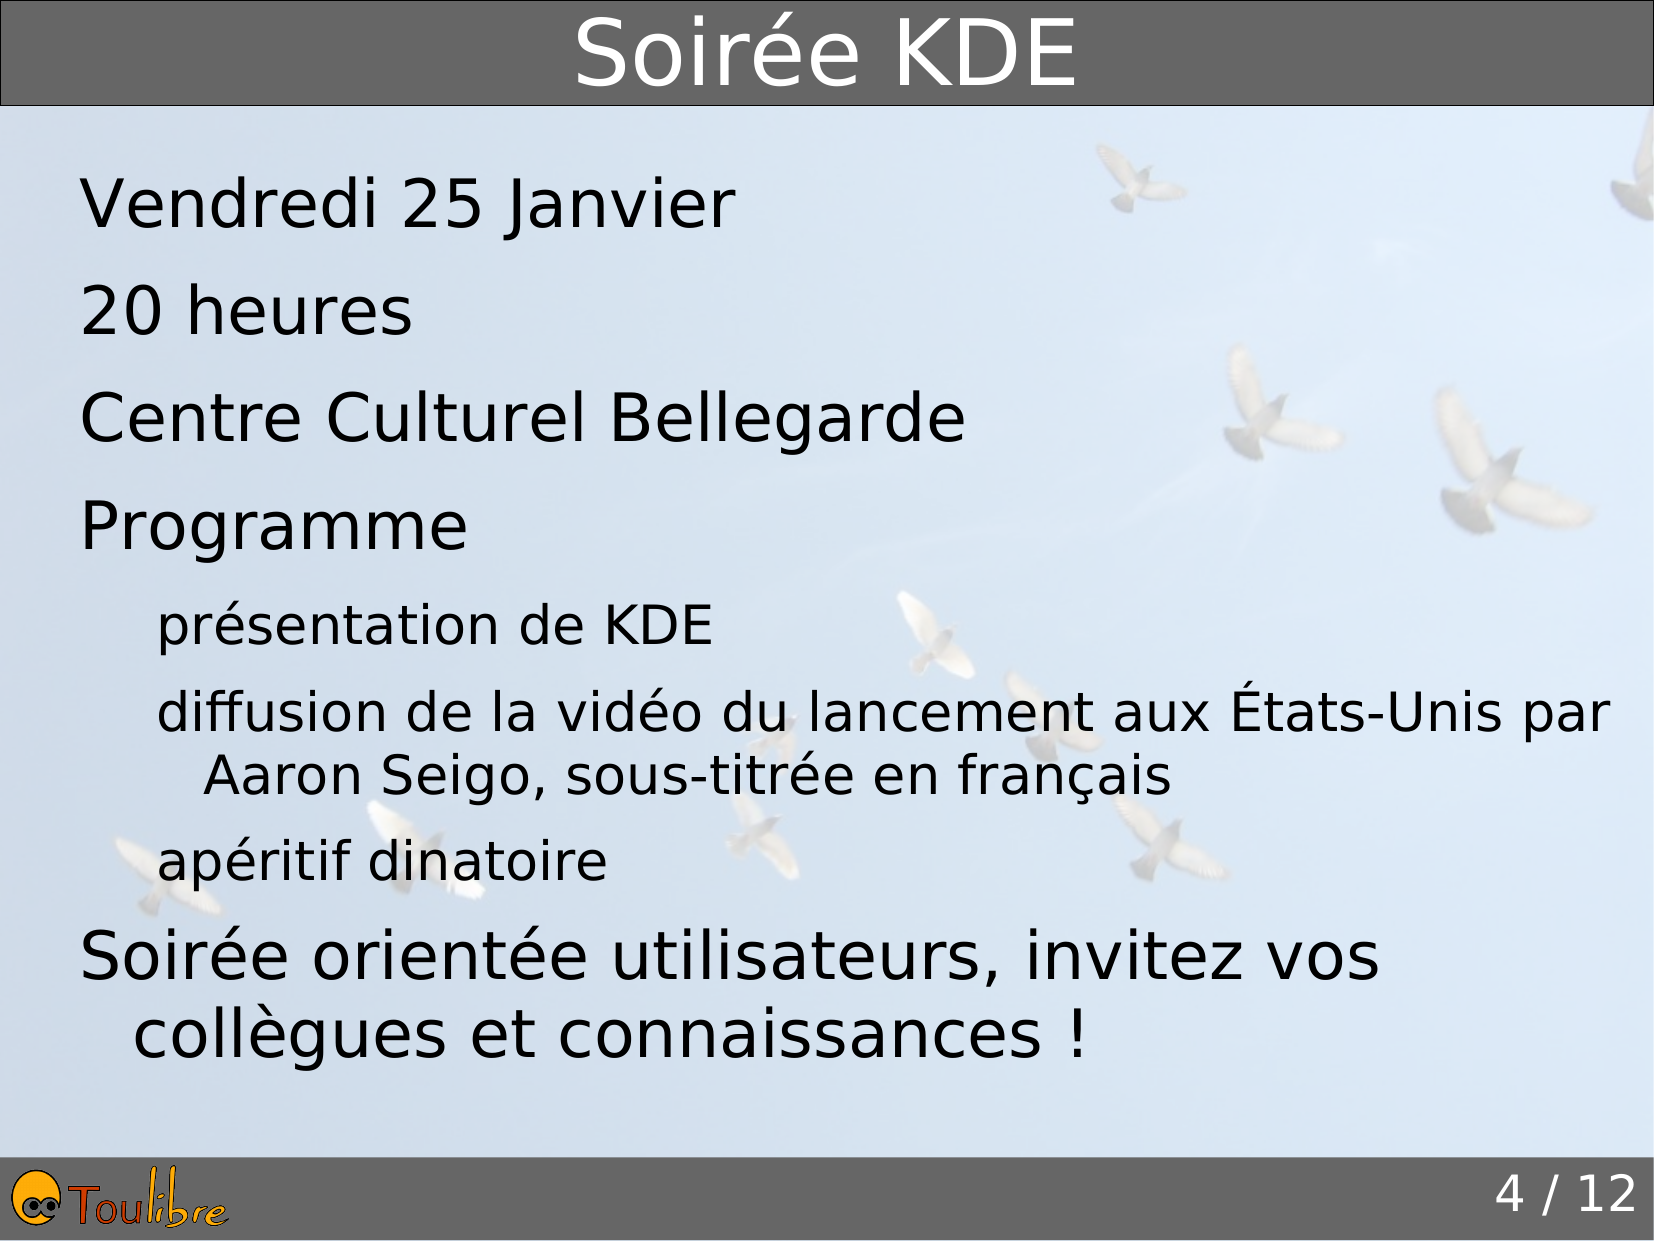

# Soirée KDE
Vendredi 25 Janvier
20 heures
Centre Culturel Bellegarde
Programme
présentation de KDE
diffusion de la vidéo du lancement aux États-Unis par Aaron Seigo, sous-titrée en français
apéritif dinatoire
Soirée orientée utilisateurs, invitez vos collègues et connaissances !